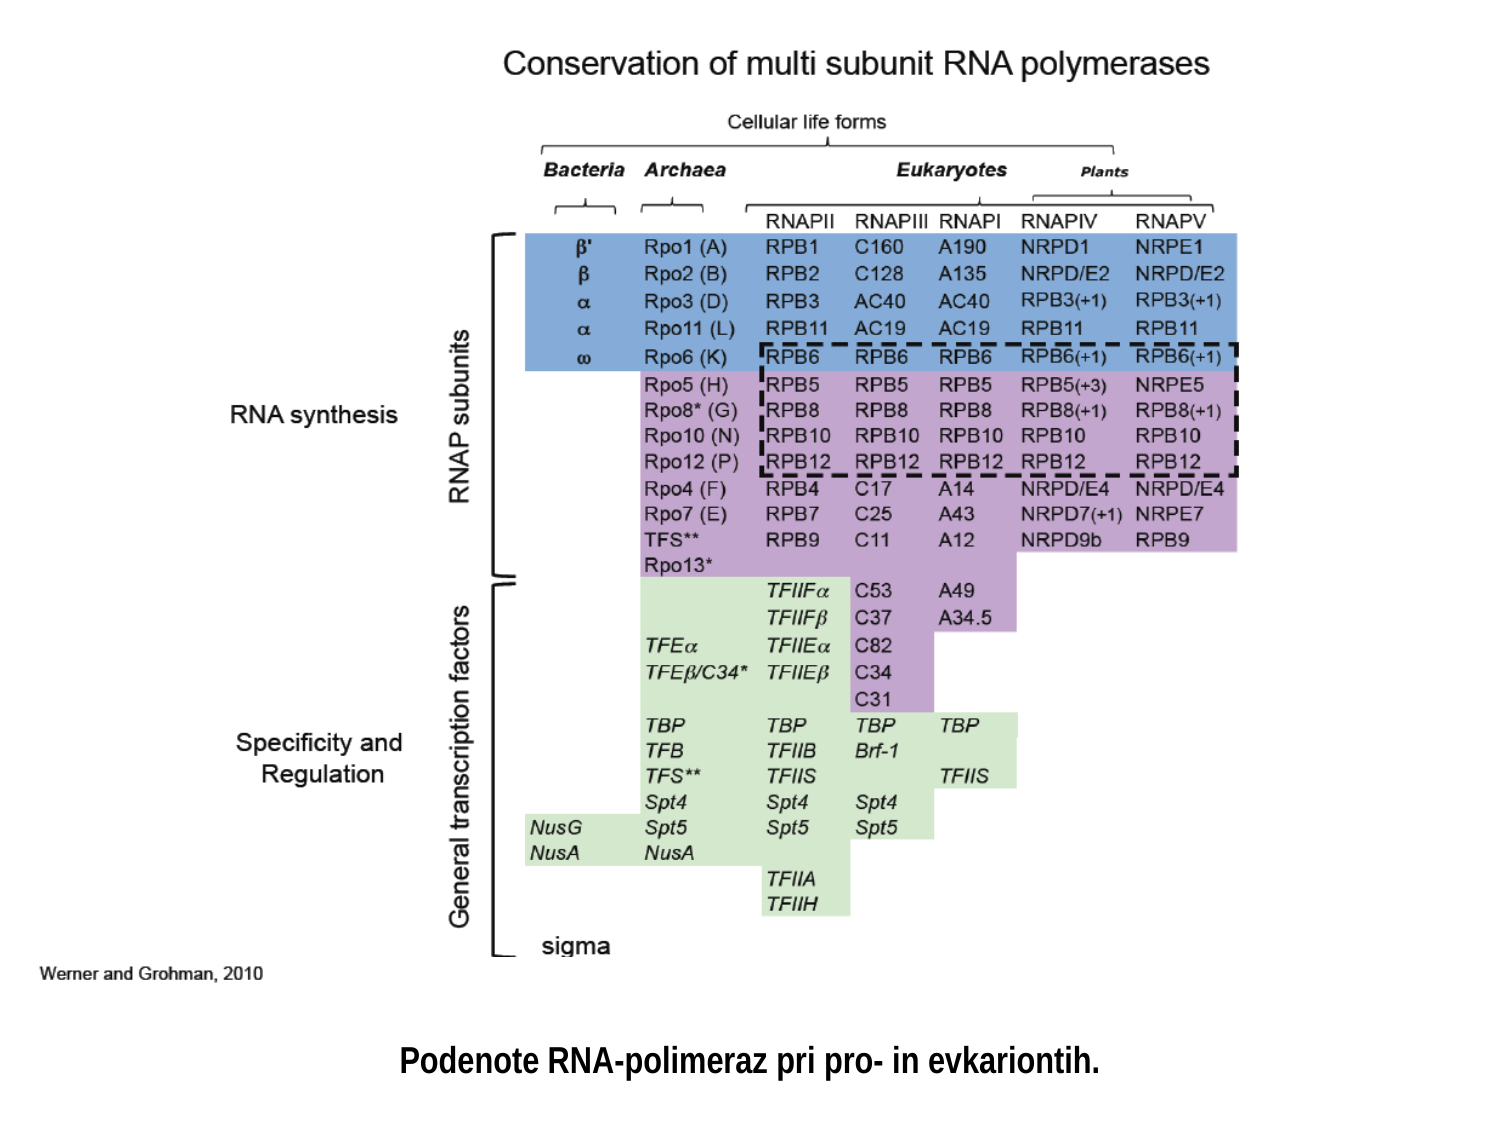

# Podenote RNA-polimeraz pri pro- in evkariontih.